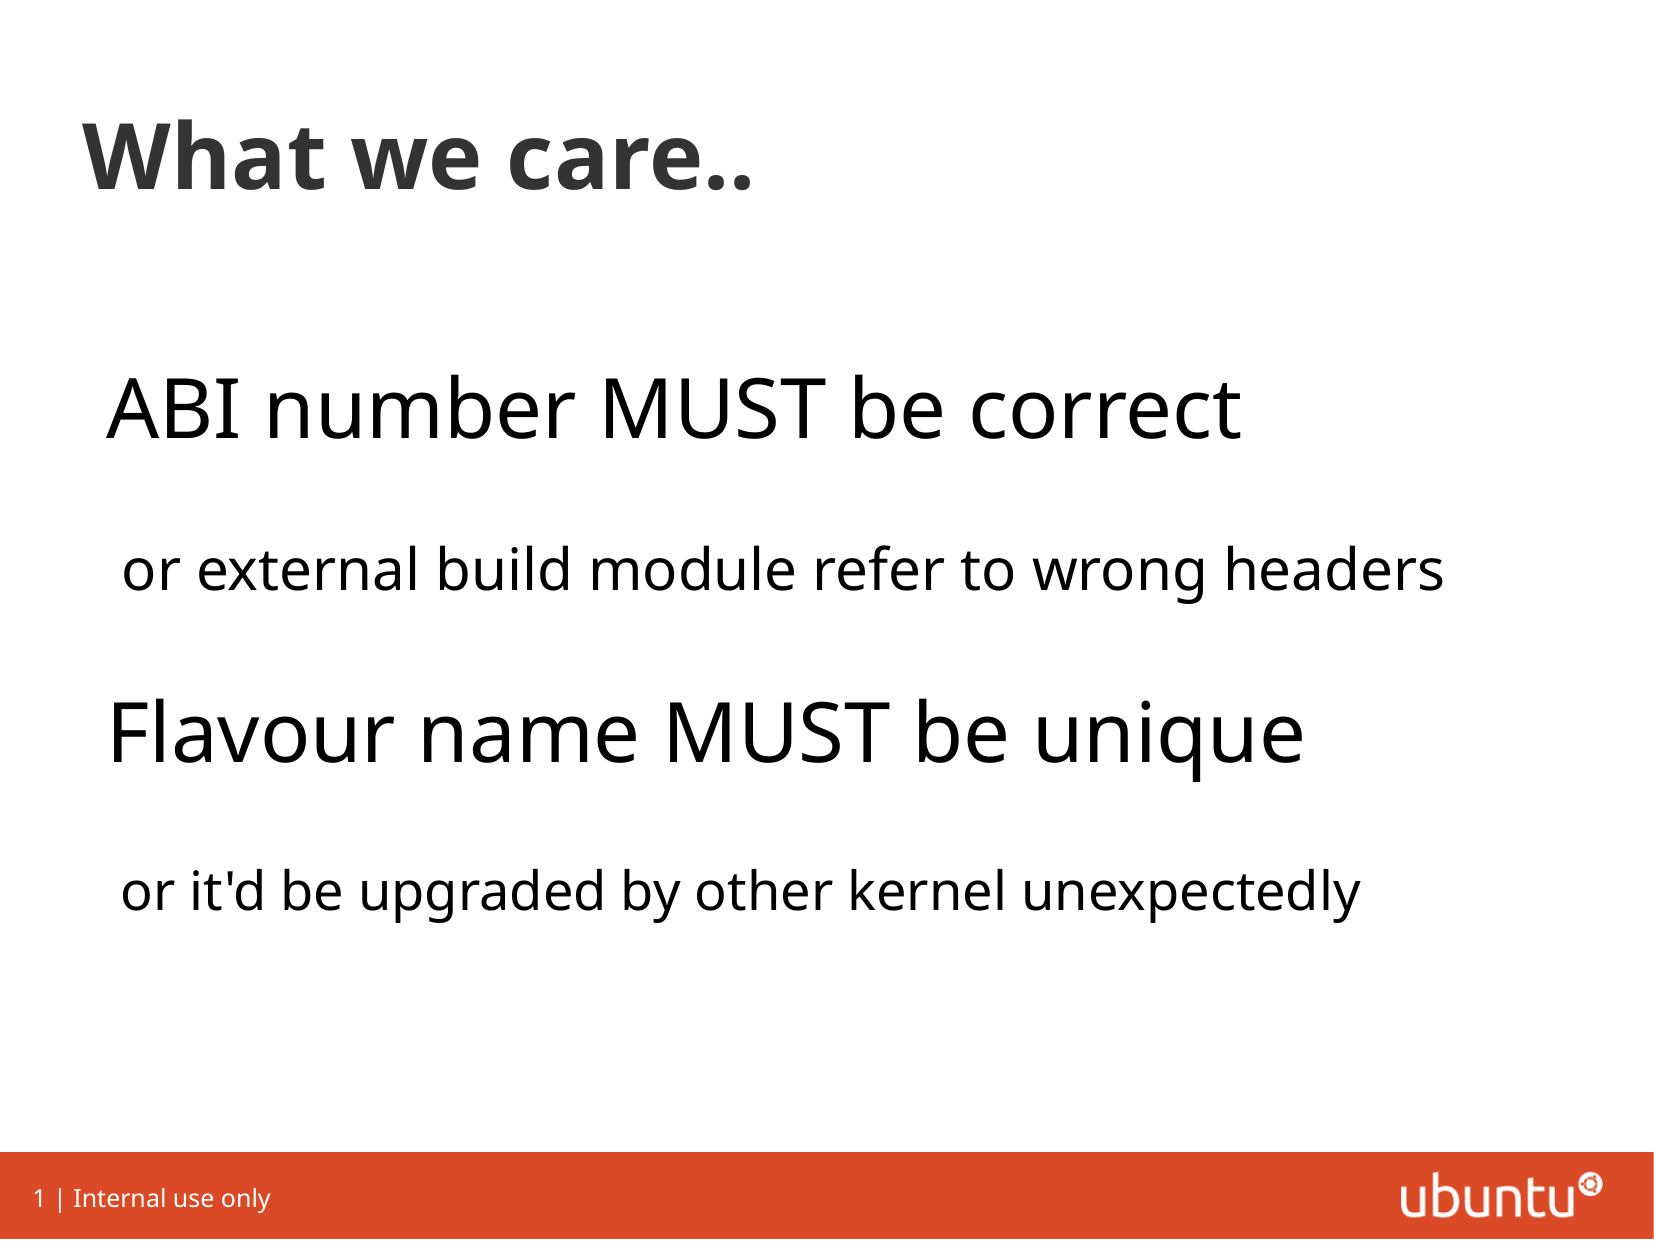

# What we care..
ABI number MUST be correct
 or external build module refer to wrong headers
Flavour name MUST be unique
 or it'd be upgraded by other kernel unexpectedly